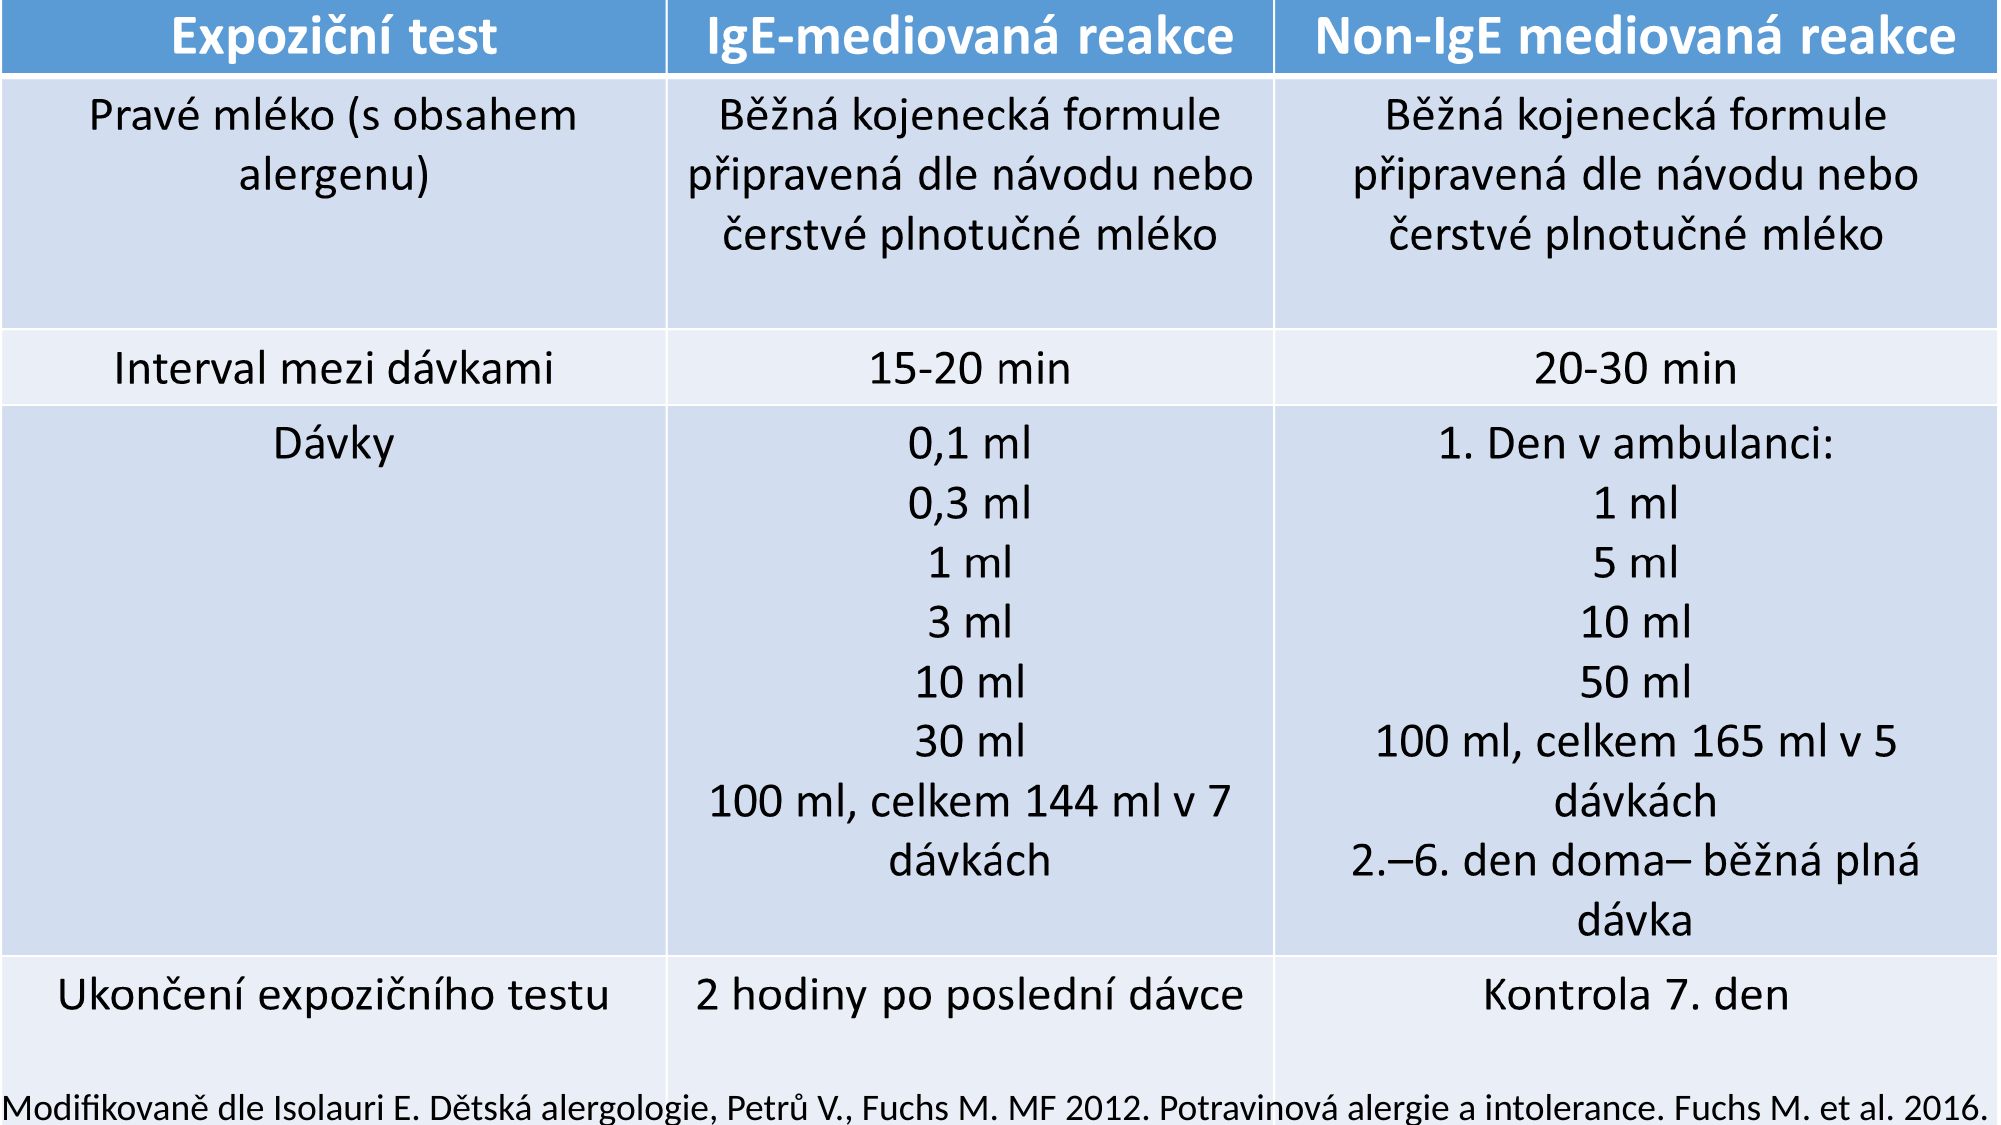

Modifikovaně dle Isolauri E. Dětská alergologie, Petrů V., Fuchs M. MF 2012. Potravinová alergie a intolerance. Fuchs M. et al. 2016.